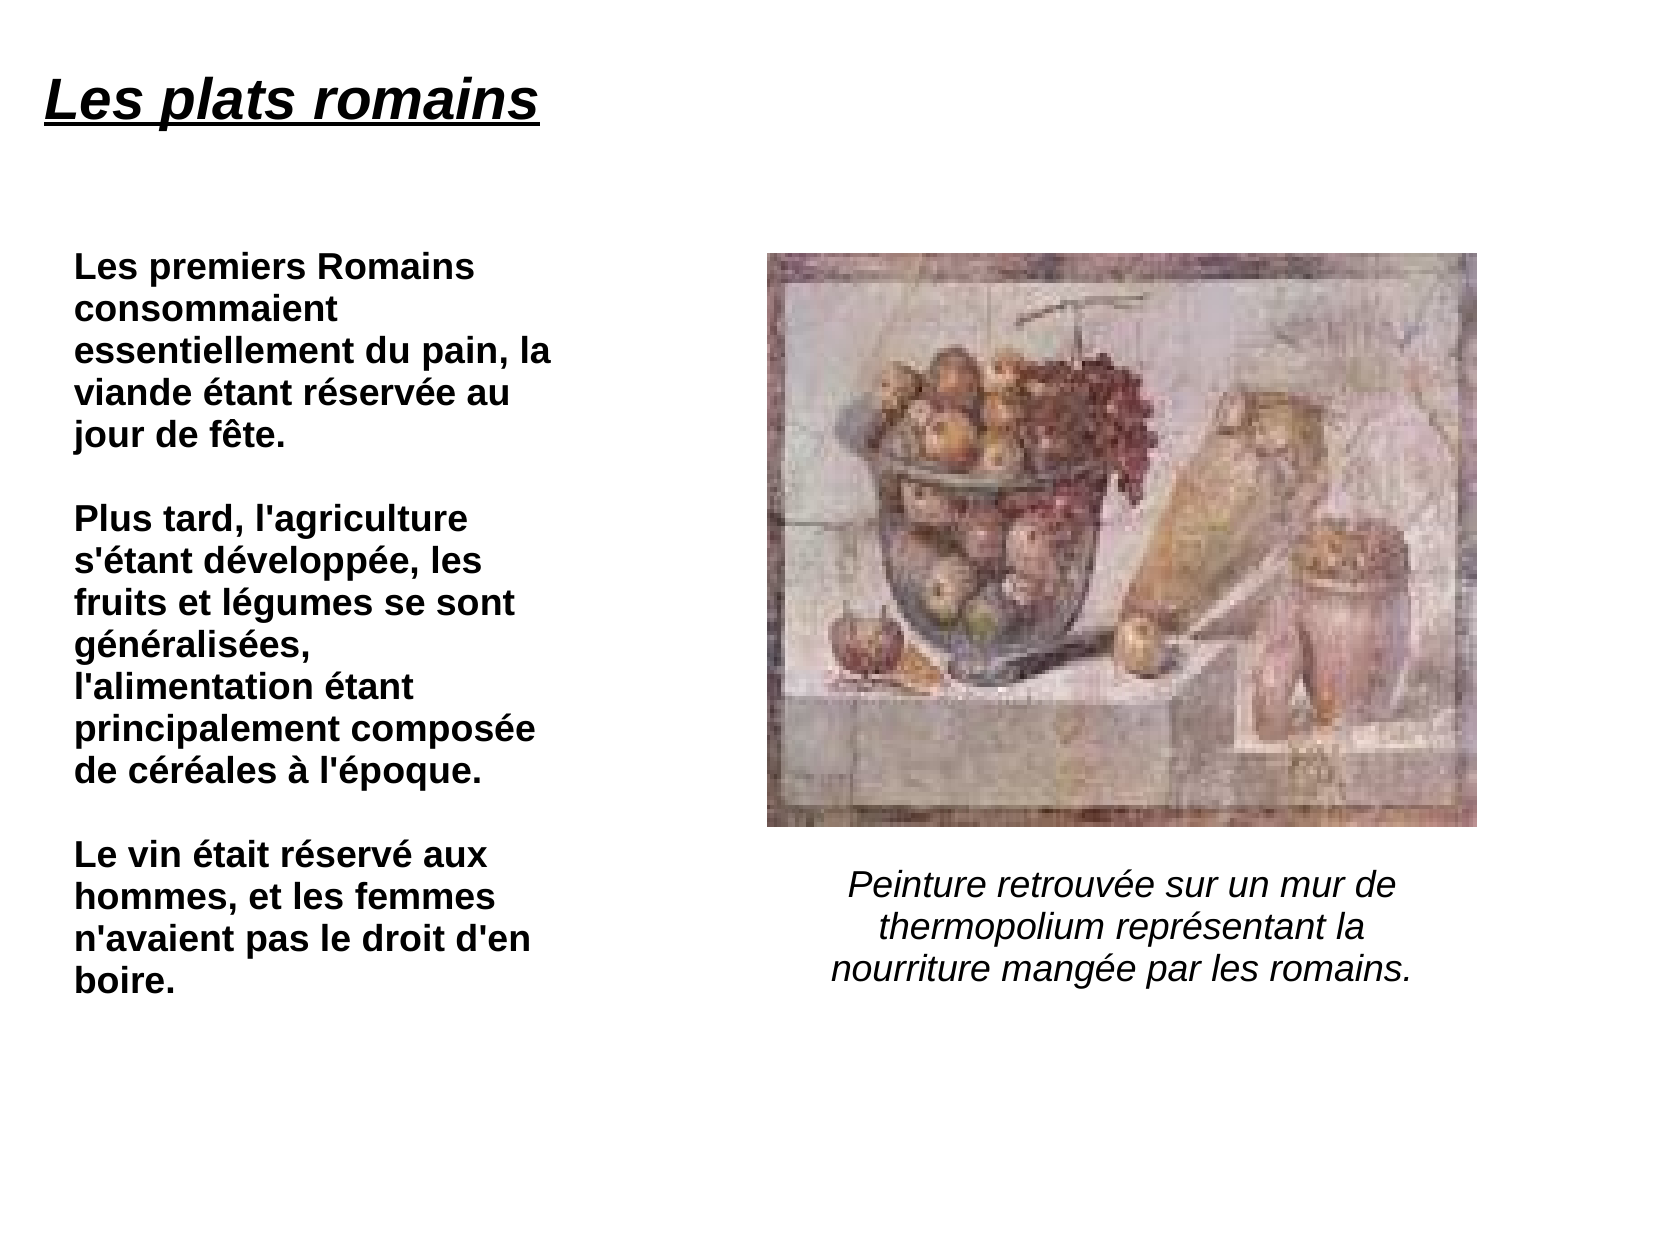

Les plats romains
Les premiers Romains consommaient
essentiellement du pain, la viande étant réservée au jour de fête.
Plus tard, l'agriculture s'étant développée, les fruits et légumes se sont généralisées,
l'alimentation étant principalement composée de céréales à l'époque.
Le vin était réservé aux hommes, et les femmes n'avaient pas le droit d'en boire.
Peinture retrouvée sur un mur de thermopolium représentant la nourriture mangée par les romains.